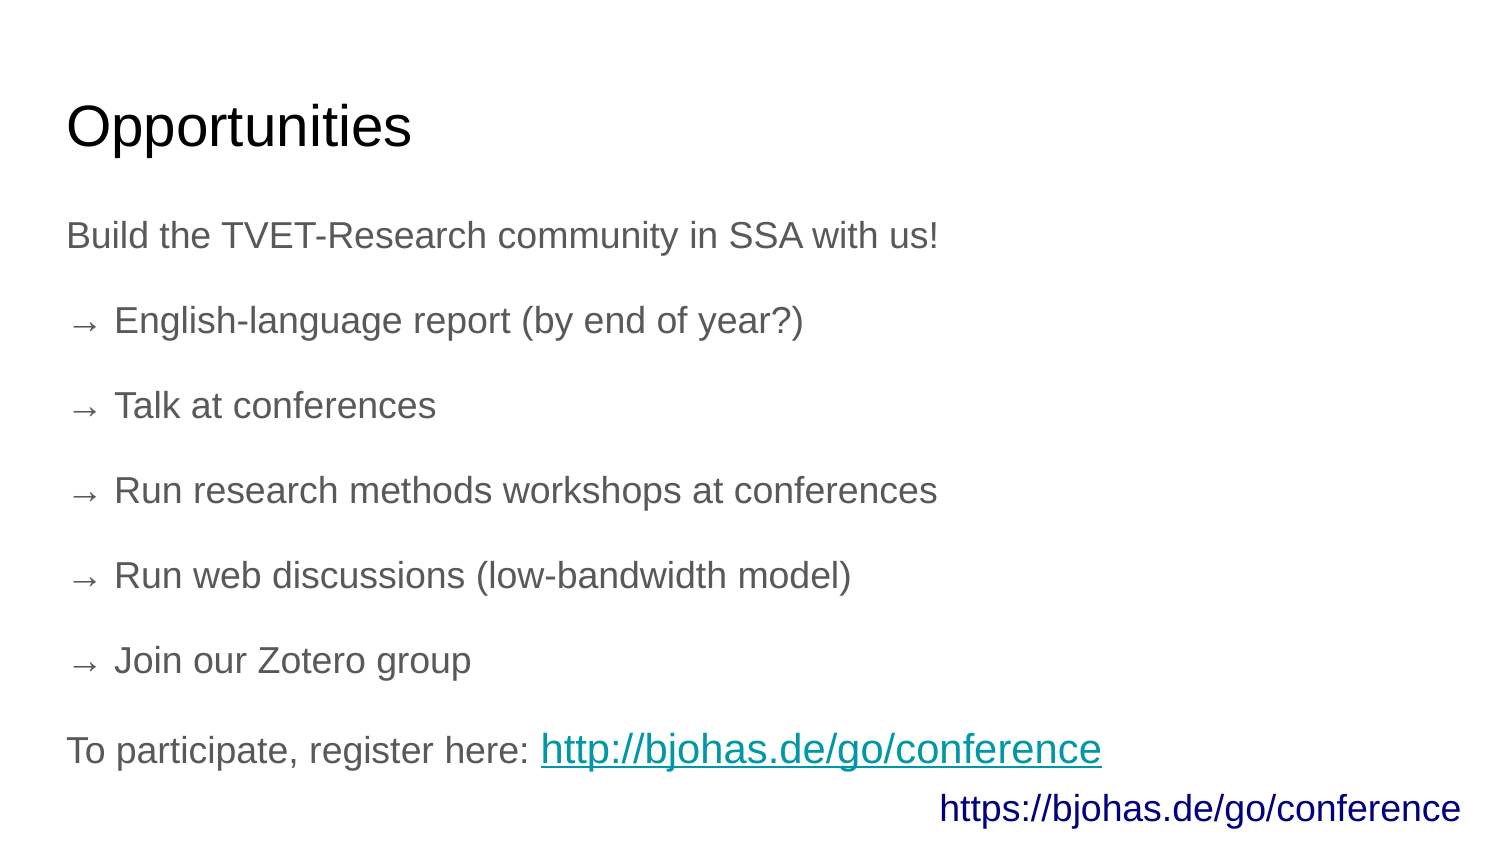

# Opportunities
Build the TVET-Research community in SSA with us!
→ English-language report (by end of year?)
→ Talk at conferences
→ Run research methods workshops at conferences
→ Run web discussions (low-bandwidth model)
→ Join our Zotero group
To participate, register here: http://bjohas.de/go/conference